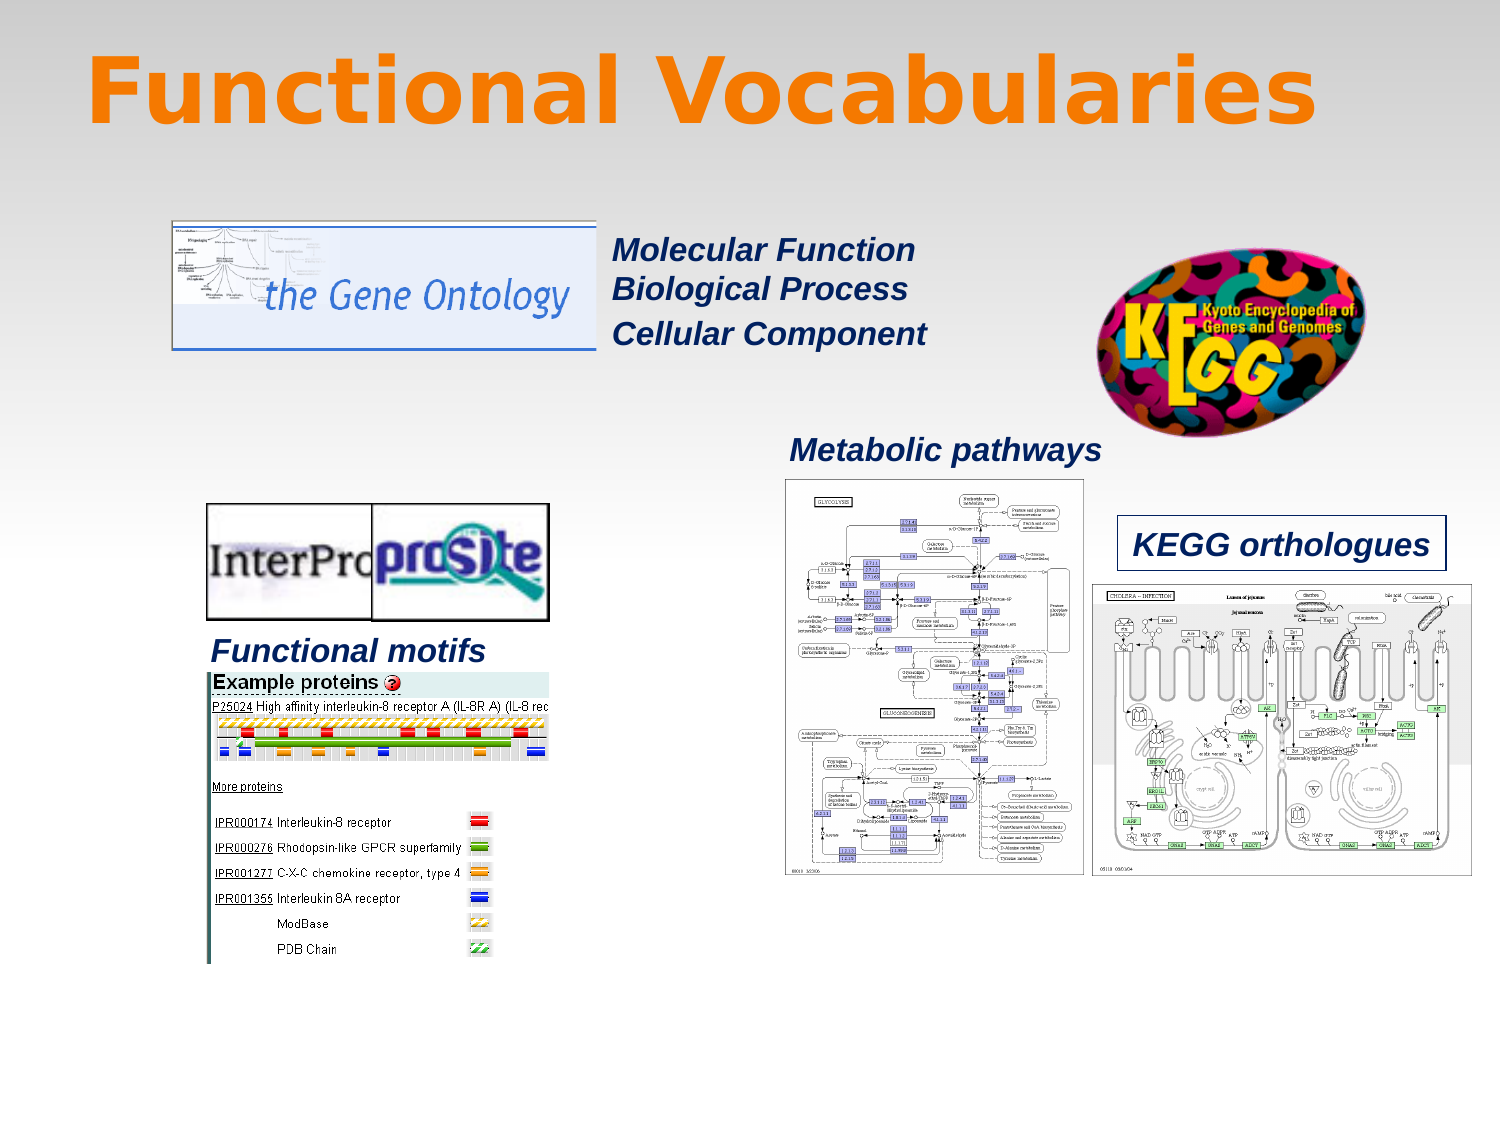

# Functional Vocabularies
Molecular Function
Biological Process
Cellular Component
Metabolic pathways
KEGG orthologues
Functional motifs